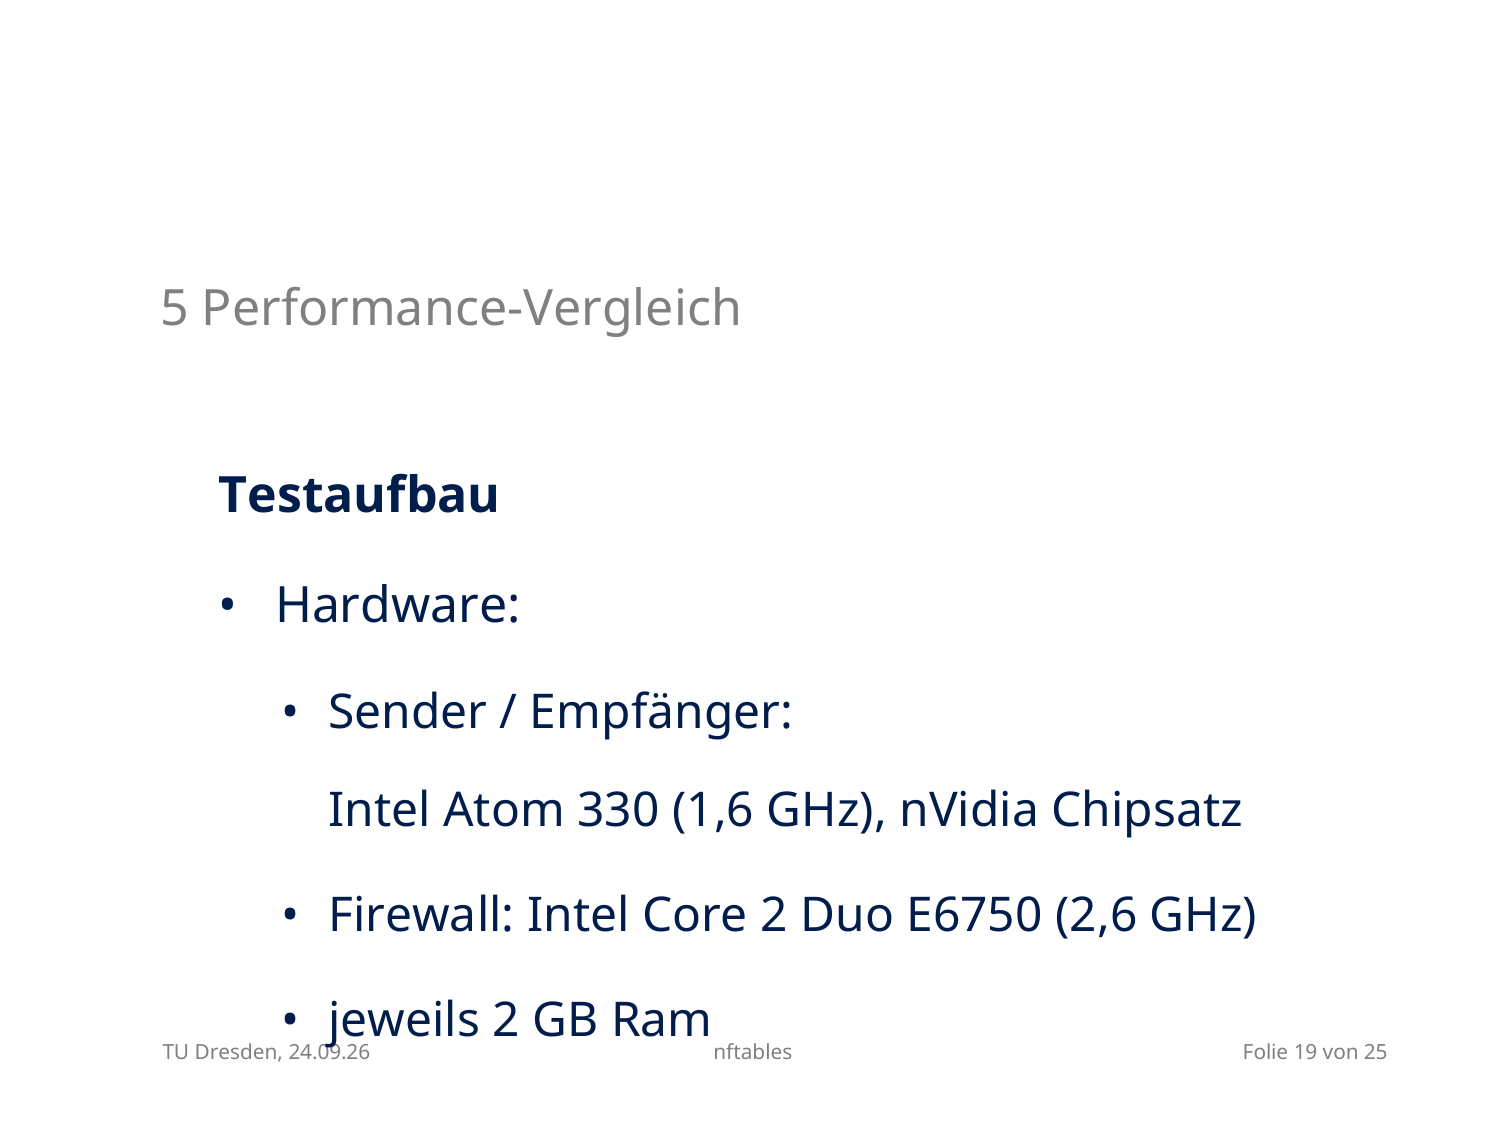

# 5 Performance-Vergleich
Testaufbau
Hardware:
Sender / Empfänger:
Intel Atom 330 (1,6 GHz), nVidia Chipsatz
Firewall: Intel Core 2 Duo E6750 (2,6 GHz)
jeweils 2 GB Ram
19